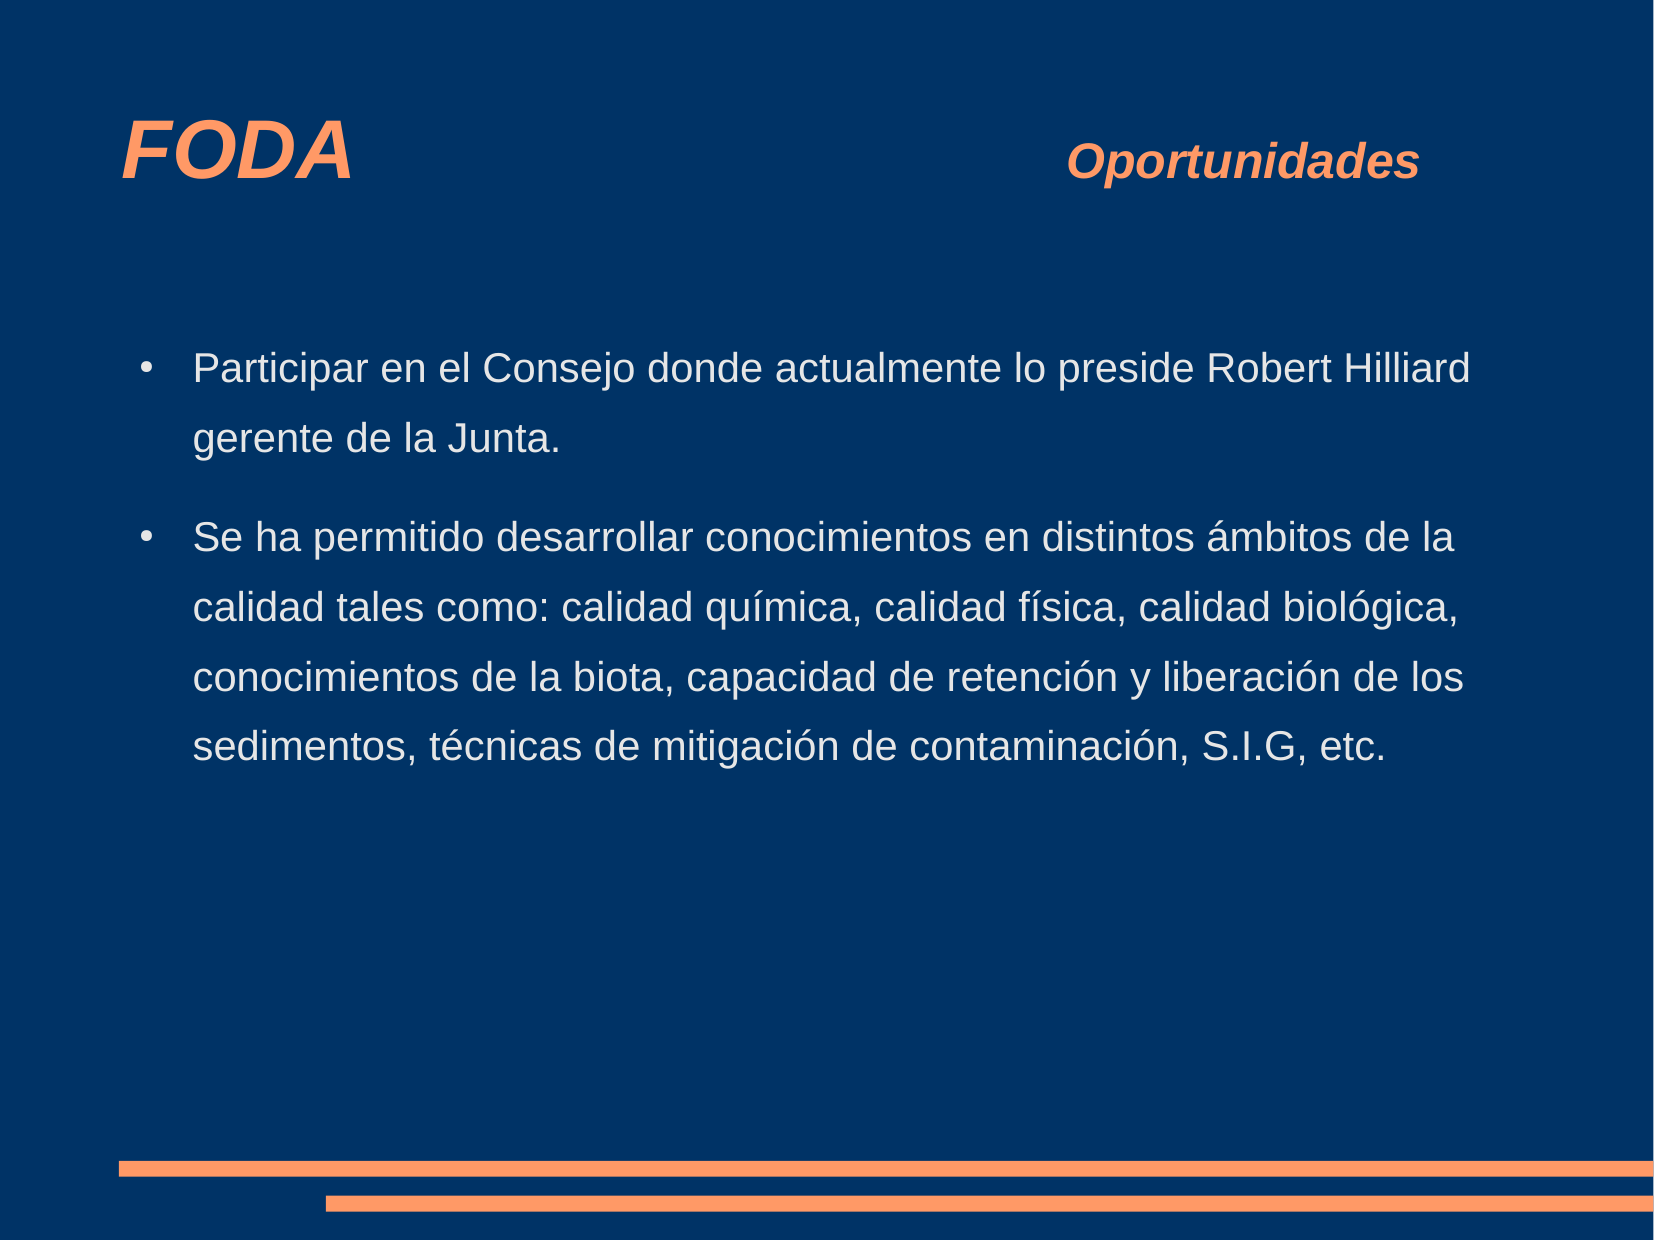

# FODA 						Oportunidades
Participar en el Consejo donde actualmente lo preside Robert Hilliard gerente de la Junta.
Se ha permitido desarrollar conocimientos en distintos ámbitos de la calidad tales como: calidad química, calidad física, calidad biológica, conocimientos de la biota, capacidad de retención y liberación de los sedimentos, técnicas de mitigación de contaminación, S.I.G, etc.